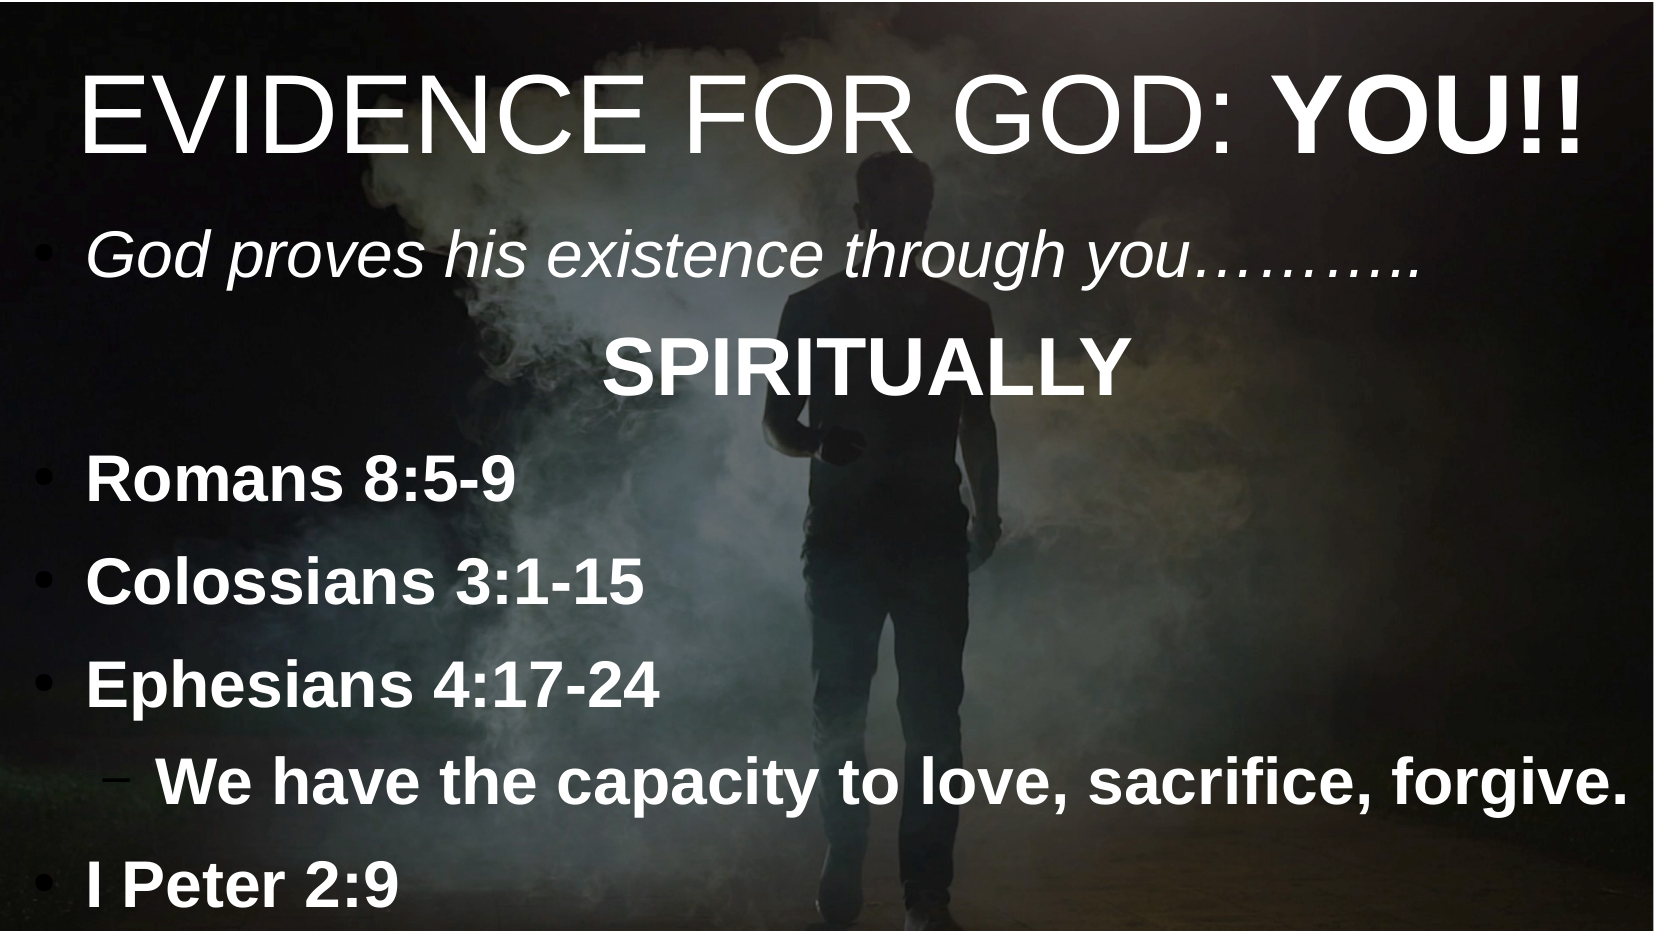

# EVIDENCE FOR GOD: YOU!!
God proves his existence through you………..
SPIRITUALLY
Romans 8:5-9
Colossians 3:1-15
Ephesians 4:17-24
We have the capacity to love, sacrifice, forgive.
I Peter 2:9